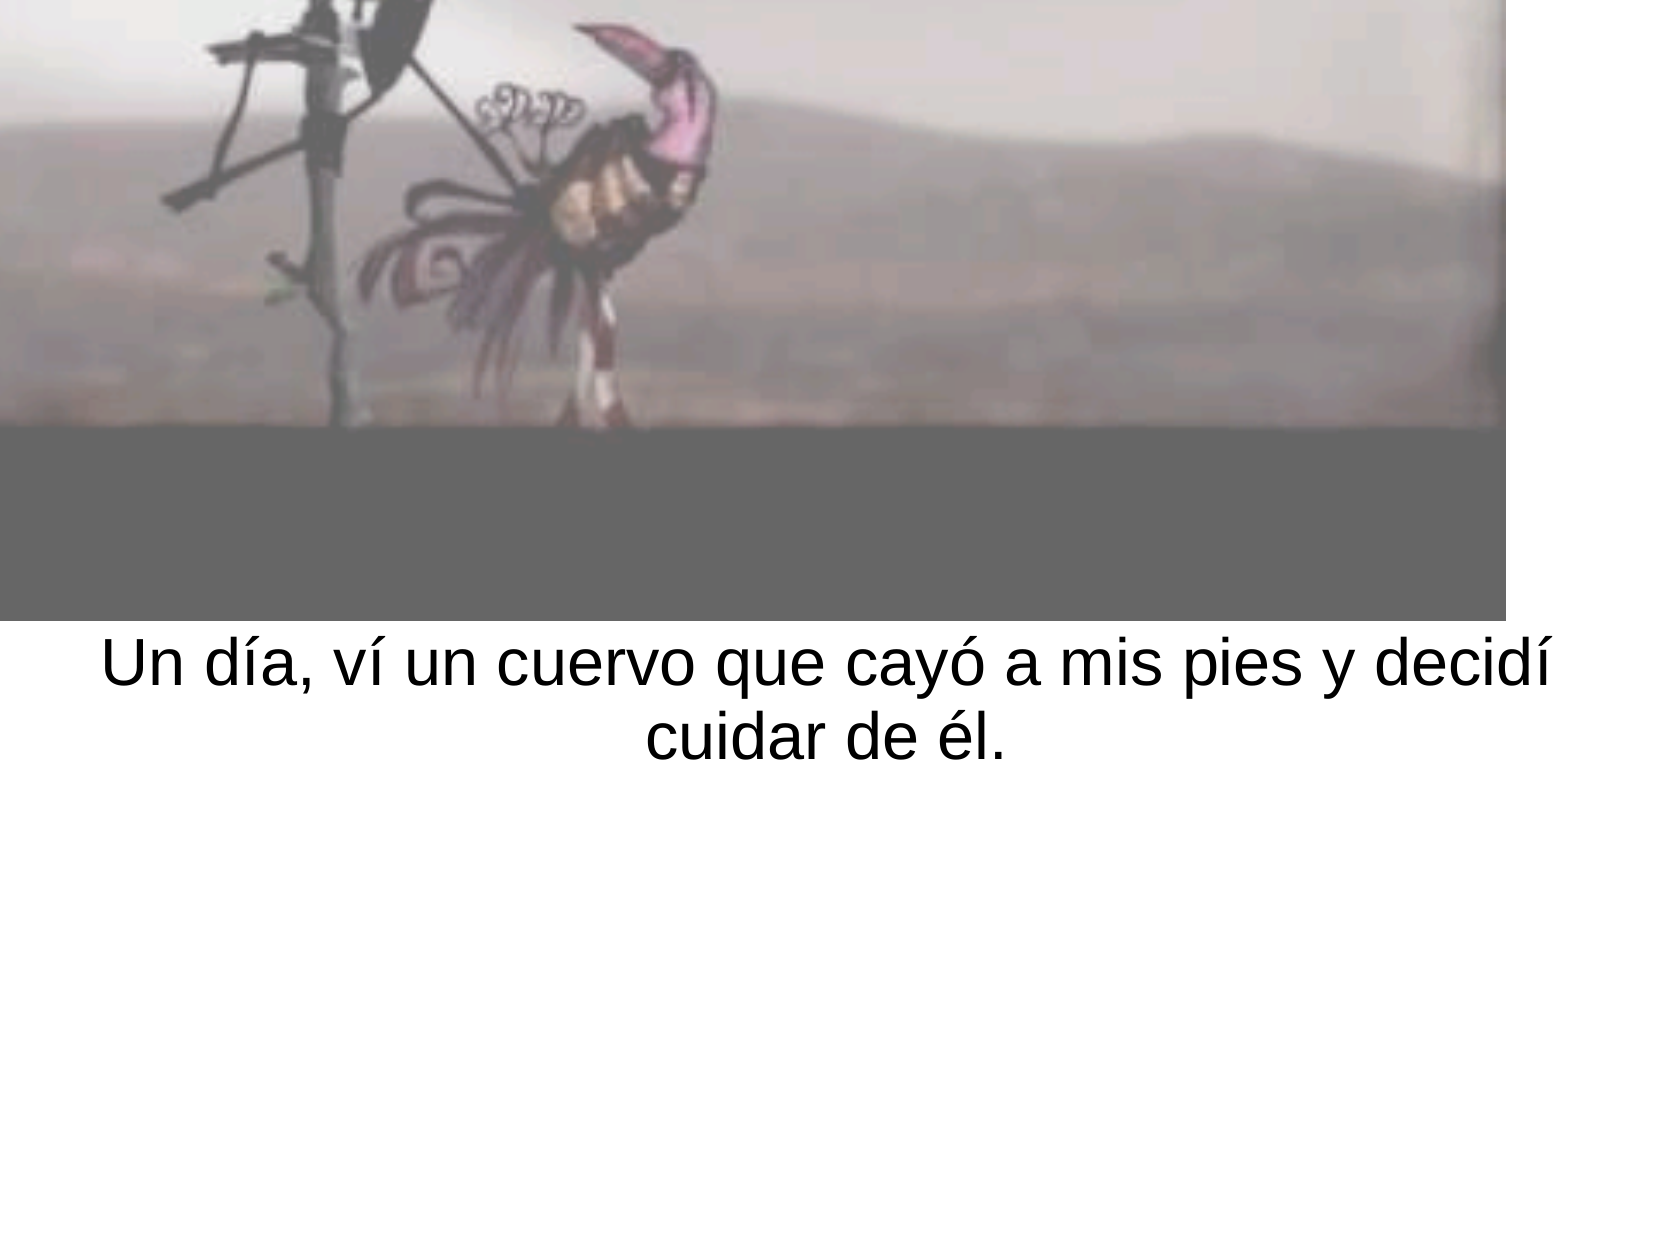

Un día, ví un cuervo que cayó a mis pies y decidí cuidar de él.